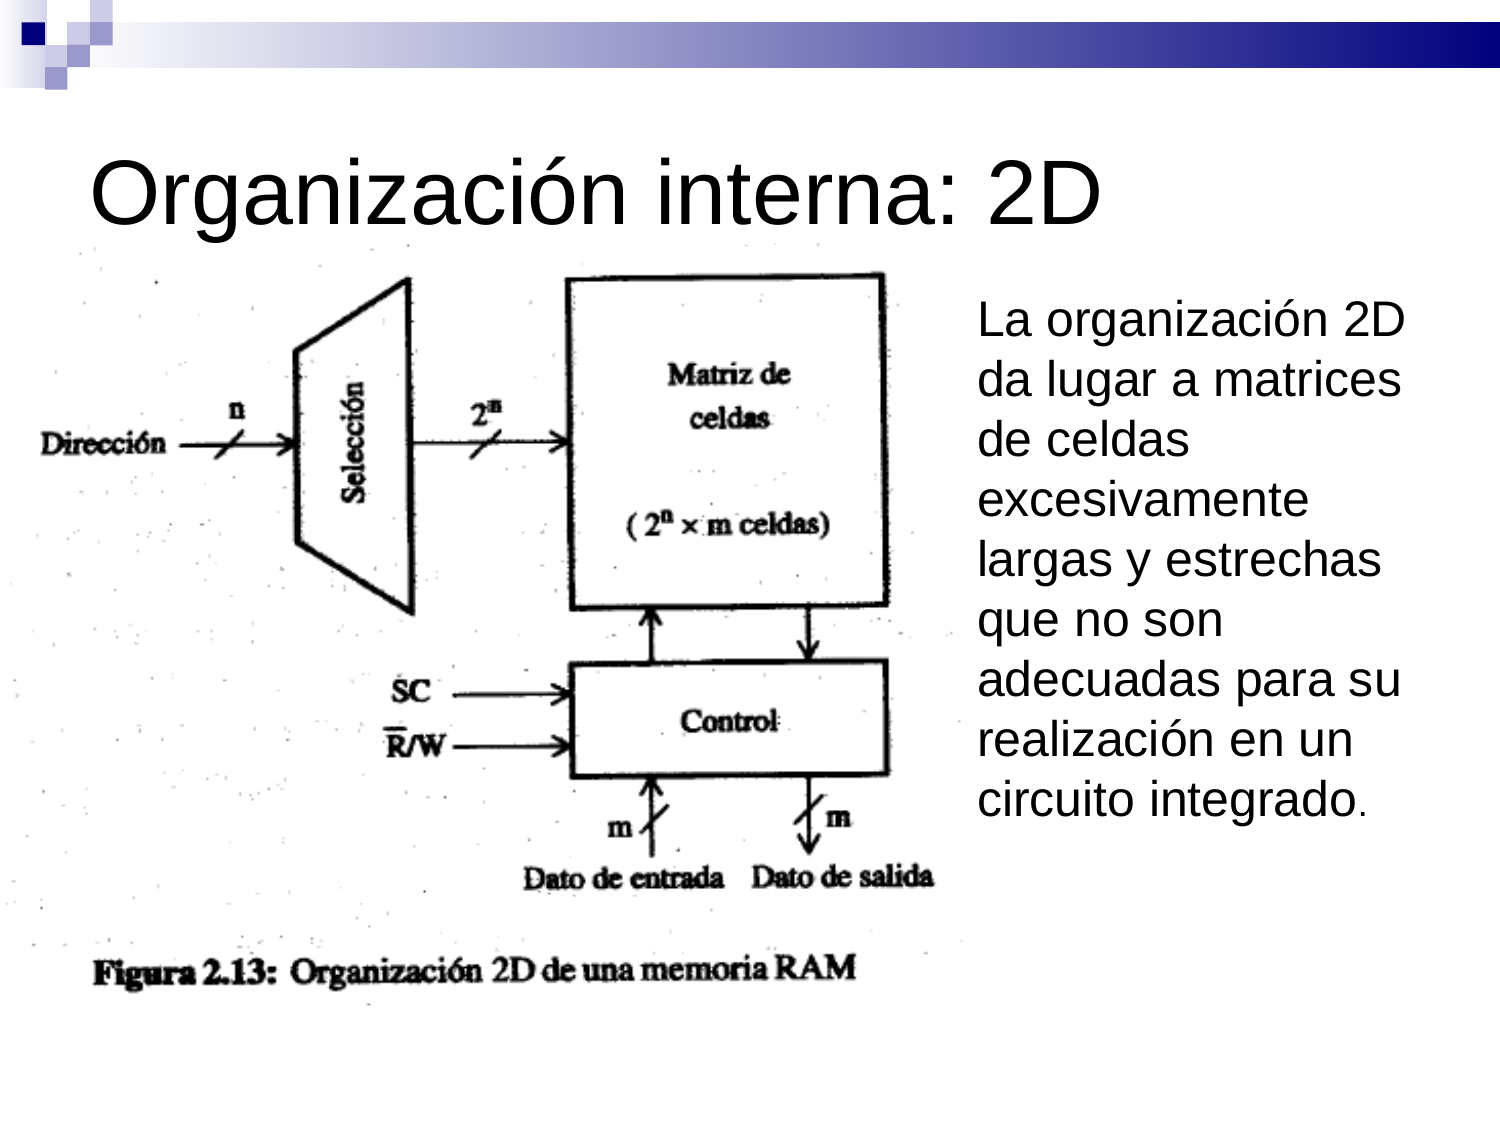

# Organización interna: 2D
La organización 2D da lugar a matrices de celdas excesivamente largas y estrechas que no son adecuadas para su realización en un circuito integrado.